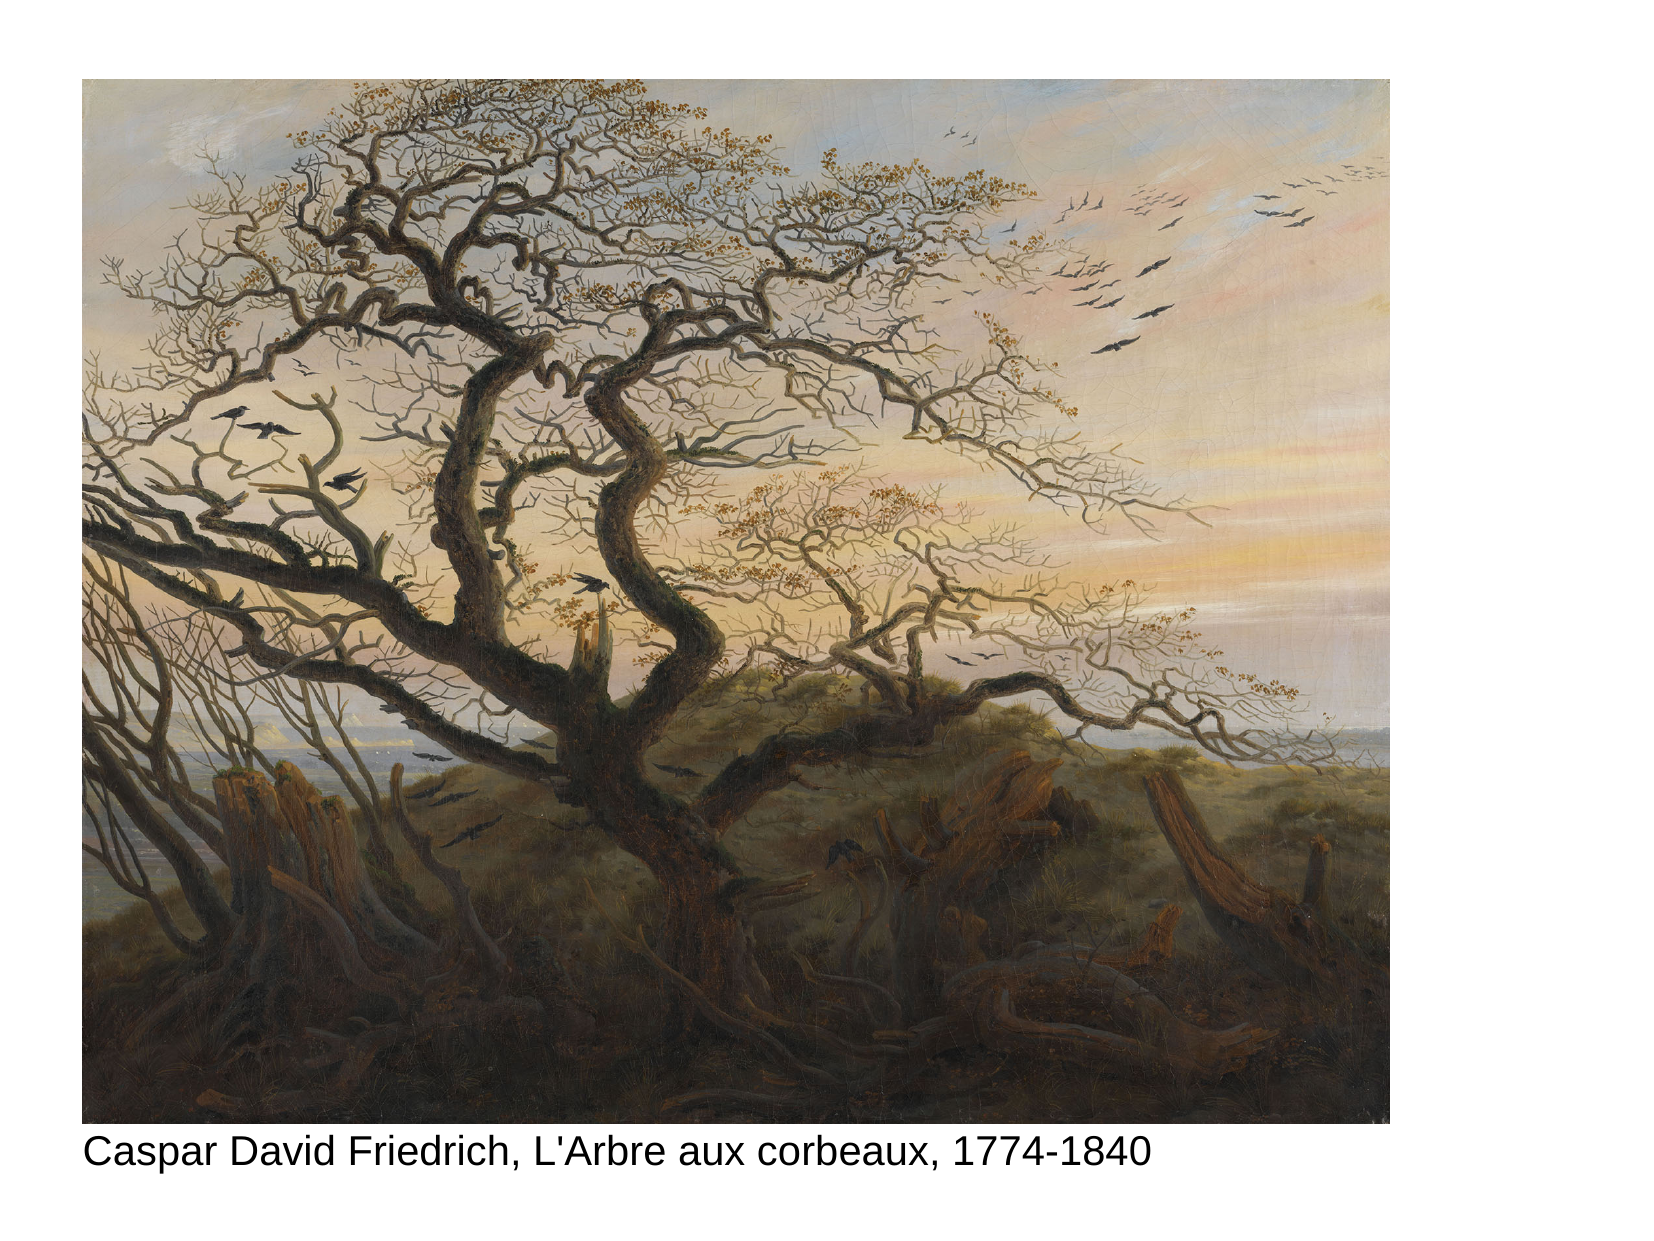

# Caspar David Friedrich, L'Arbre aux corbeaux, 1774-1840